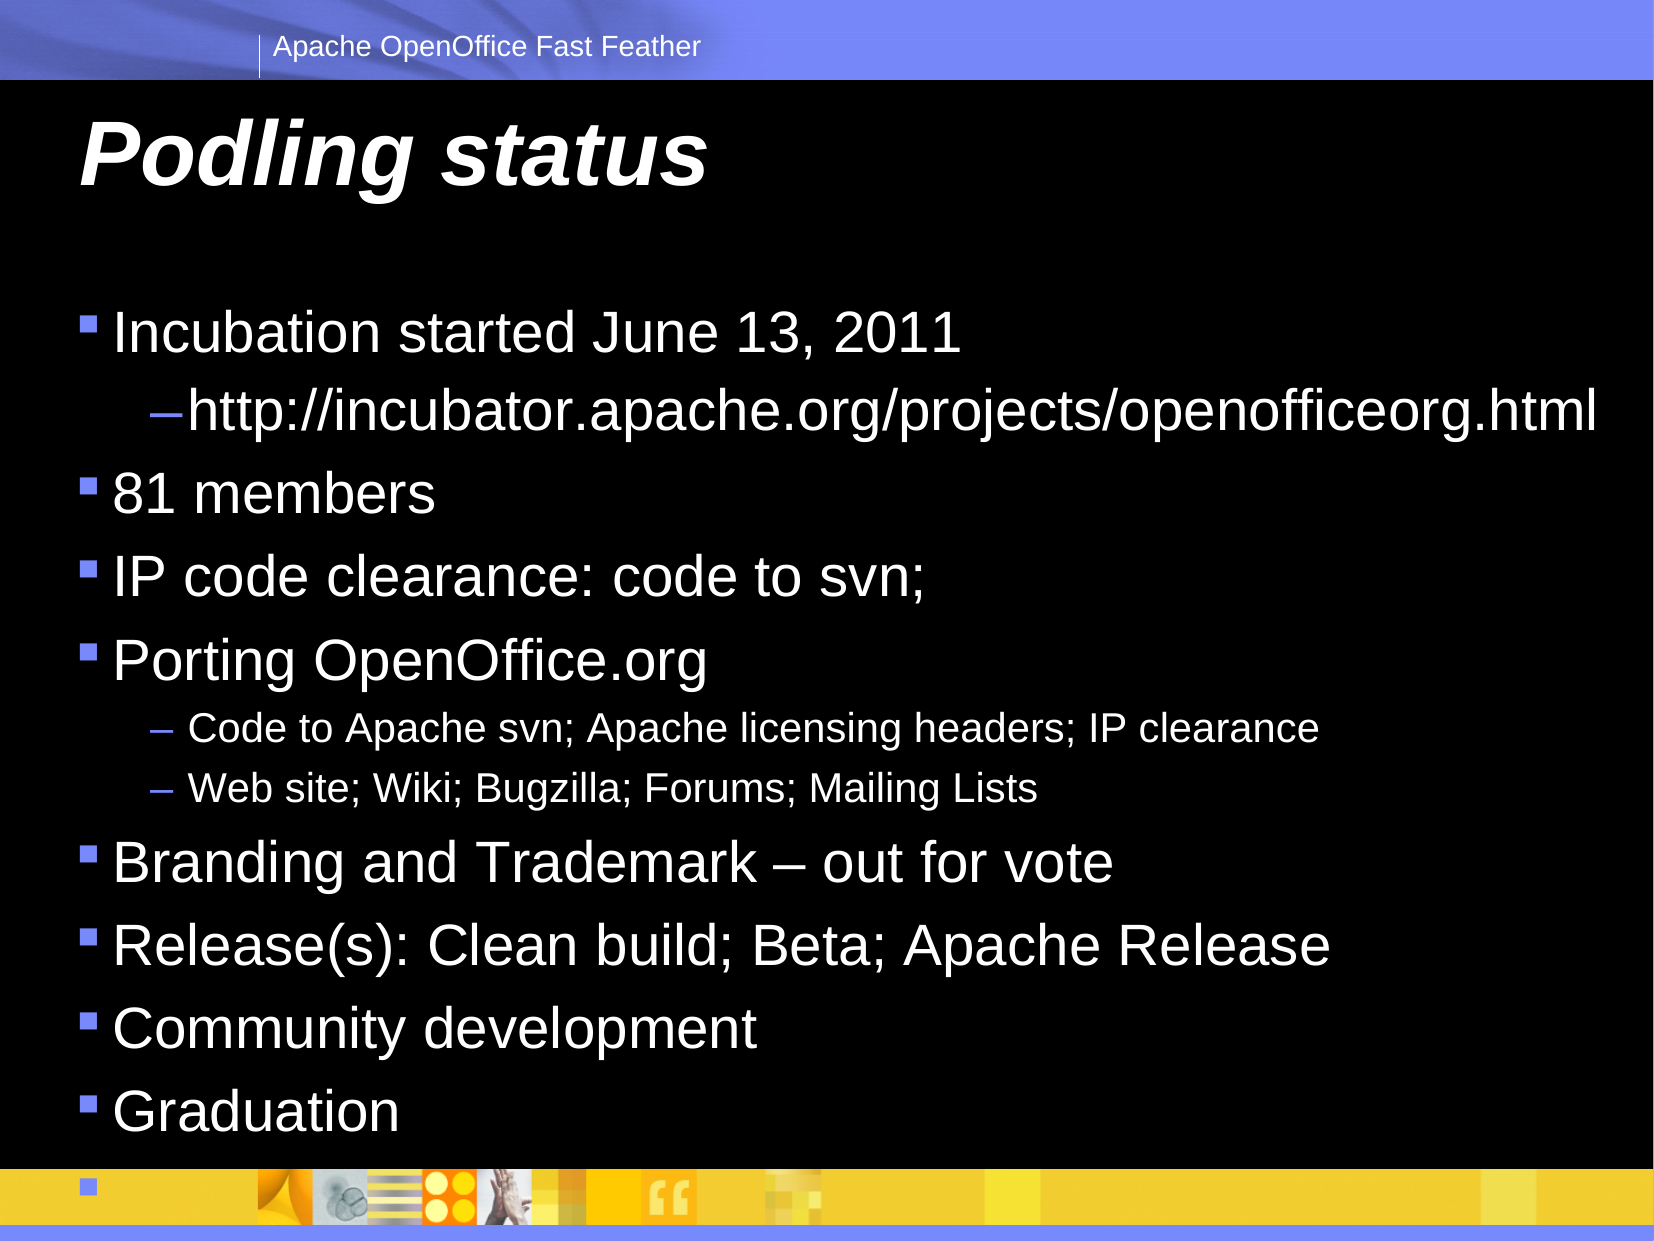

# Podling status
Incubation started June 13, 2011
http://incubator.apache.org/projects/openofficeorg.html
81 members
IP code clearance: code to svn;
Porting OpenOffice.org
Code to Apache svn; Apache licensing headers; IP clearance
Web site; Wiki; Bugzilla; Forums; Mailing Lists
Branding and Trademark – out for vote
Release(s): Clean build; Beta; Apache Release
Community development
Graduation